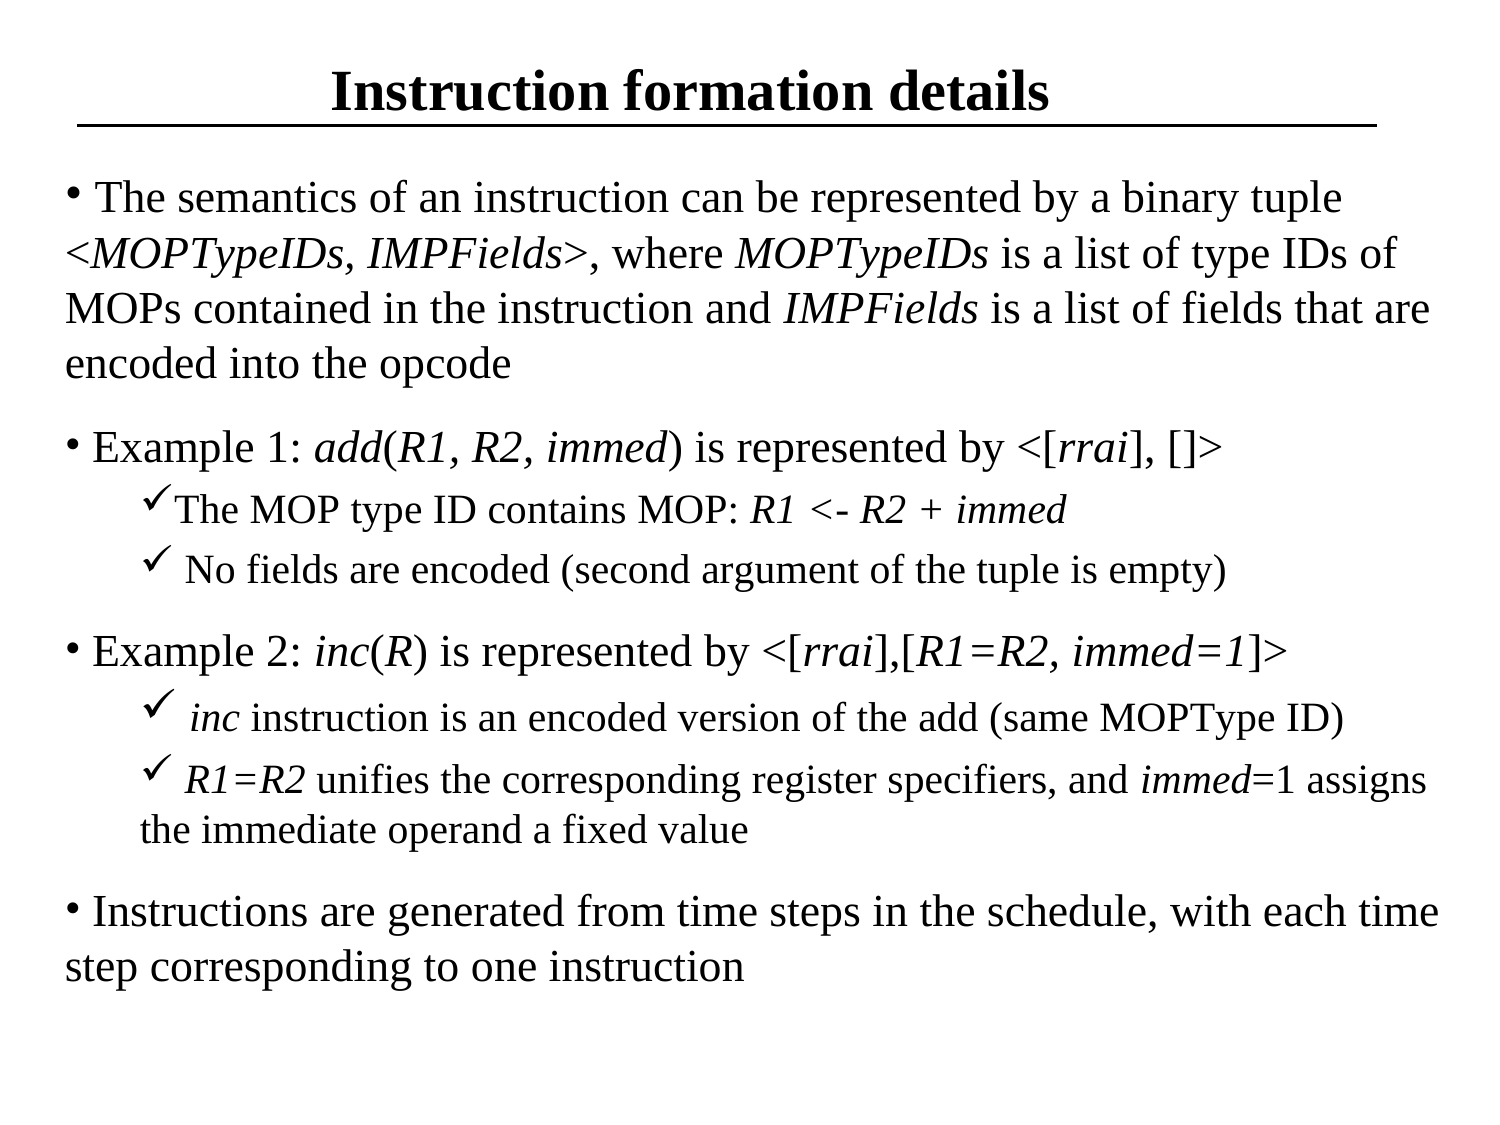

# Instruction formation details
 The semantics of an instruction can be represented by a binary tuple <MOPTypeIDs, IMPFields>, where MOPTypeIDs is a list of type IDs of MOPs contained in the instruction and IMPFields is a list of fields that are encoded into the opcode
 Example 1: add(R1, R2, immed) is represented by <[rrai], []>
The MOP type ID contains MOP: R1 <- R2 + immed
 No fields are encoded (second argument of the tuple is empty)
 Example 2: inc(R) is represented by <[rrai],[R1=R2, immed=1]>
 inc instruction is an encoded version of the add (same MOPType ID)
 R1=R2 unifies the corresponding register specifiers, and immed=1 assigns the immediate operand a fixed value
 Instructions are generated from time steps in the schedule, with each time step corresponding to one instruction